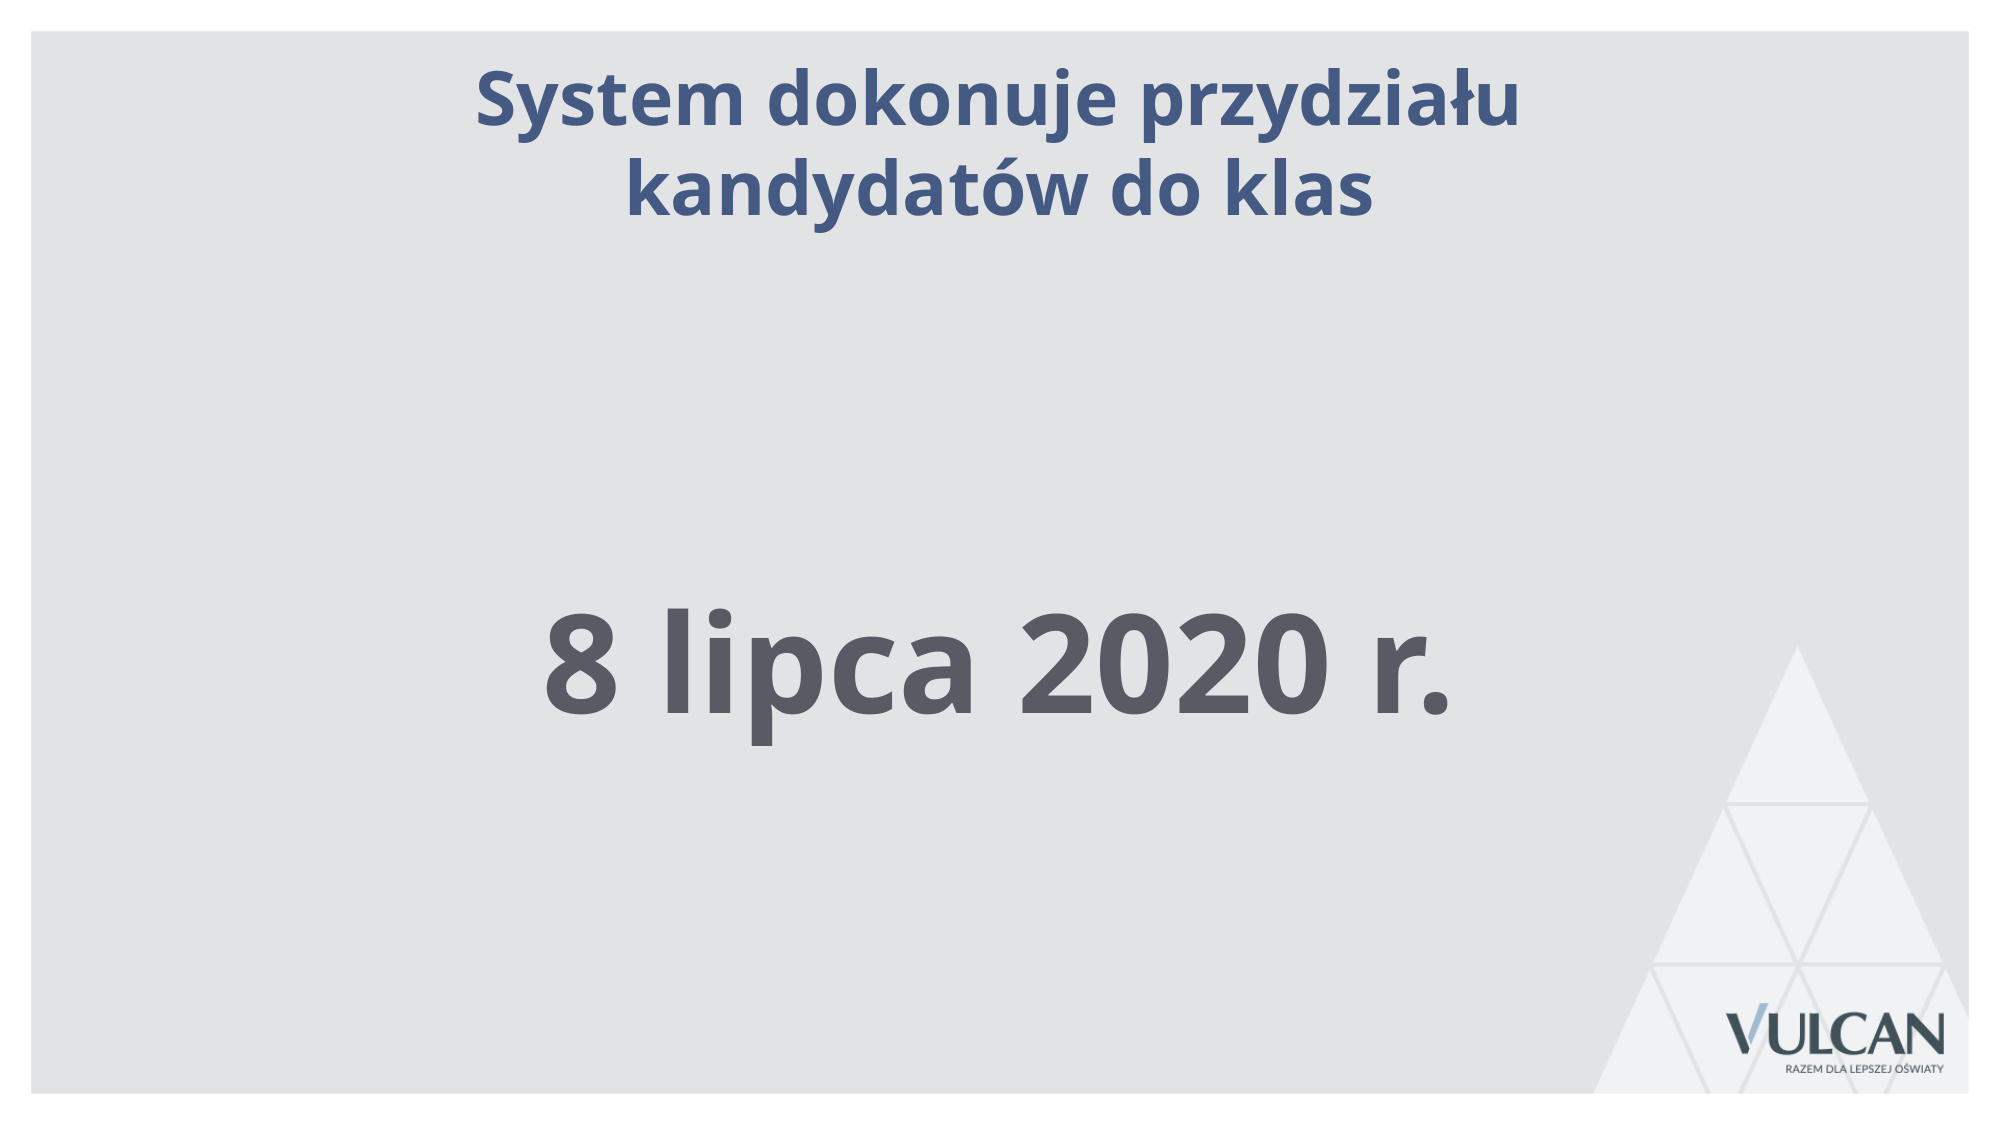

System dokonuje przydziału kandydatów do klas
8 lipca 2020 r.